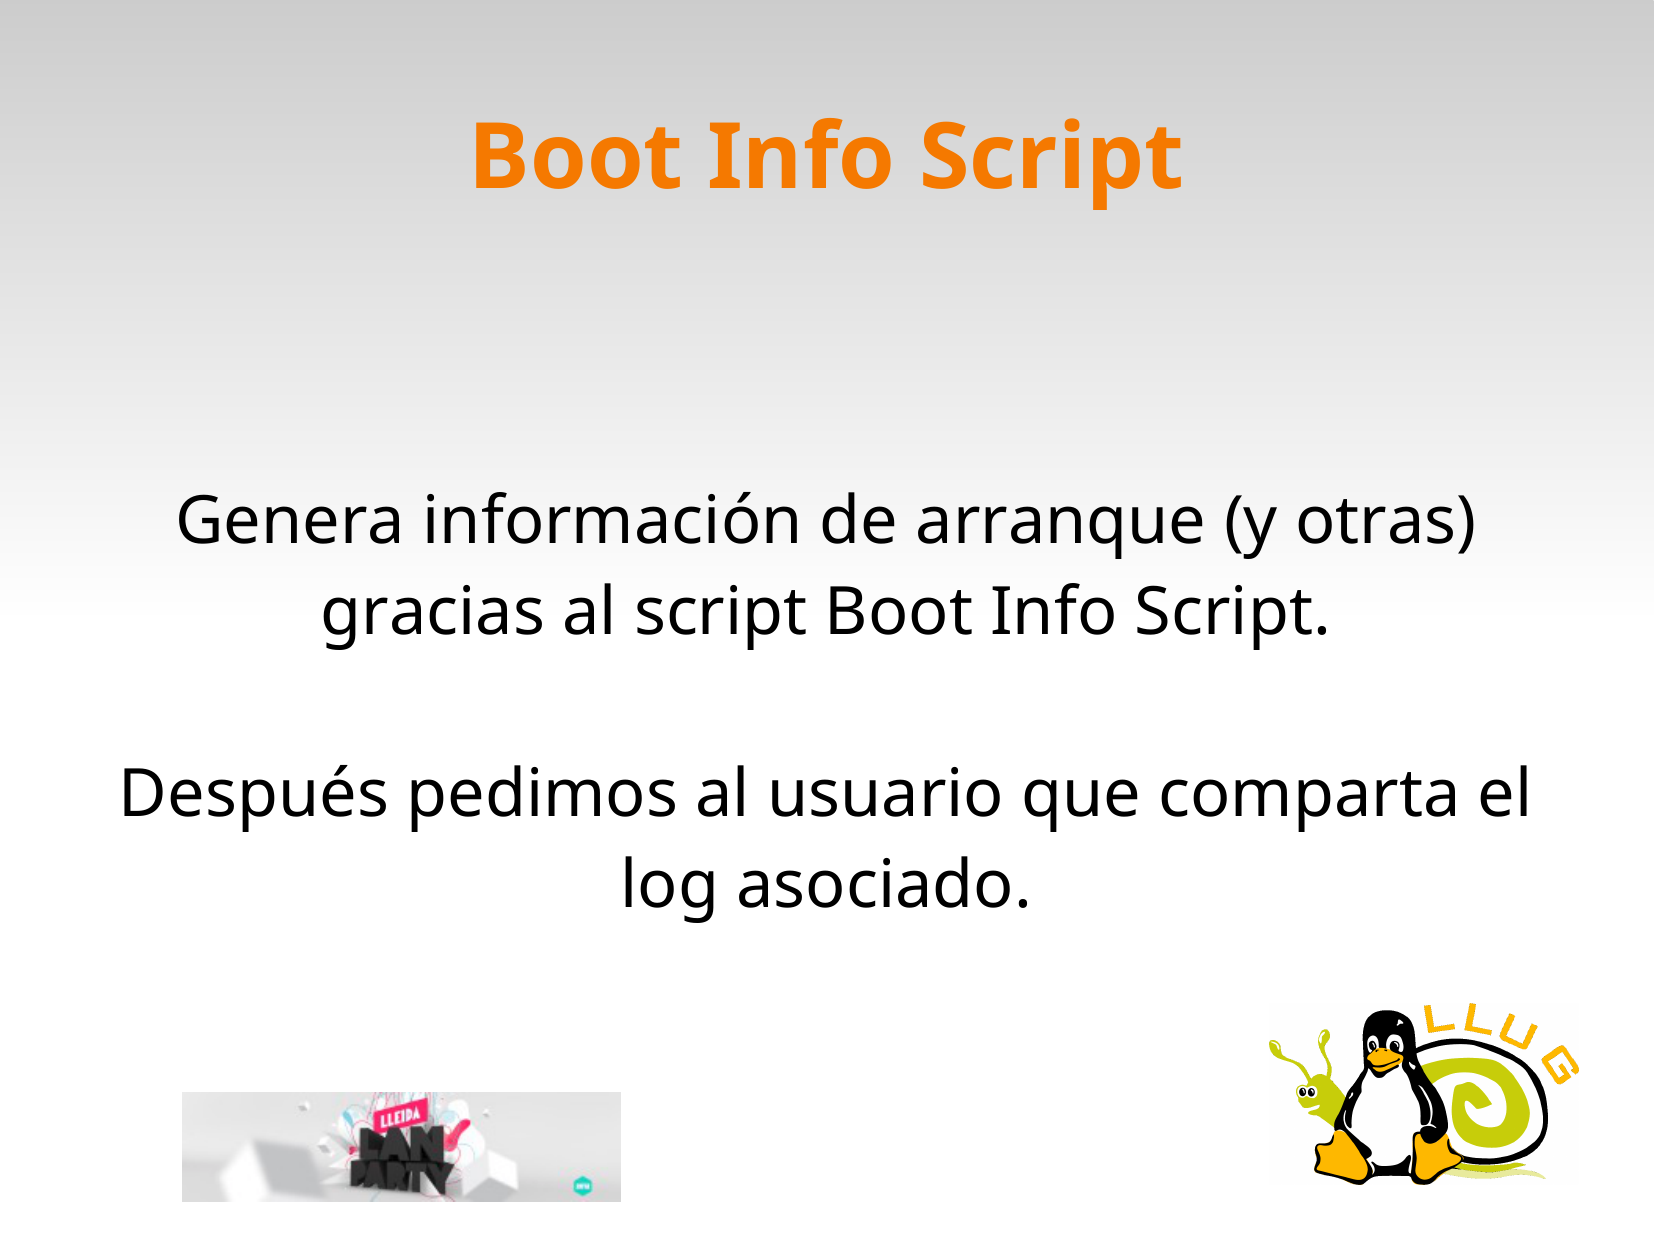

# Boot Info Script
Genera información de arranque (y otras) gracias al script Boot Info Script.
Después pedimos al usuario que comparta el log asociado.